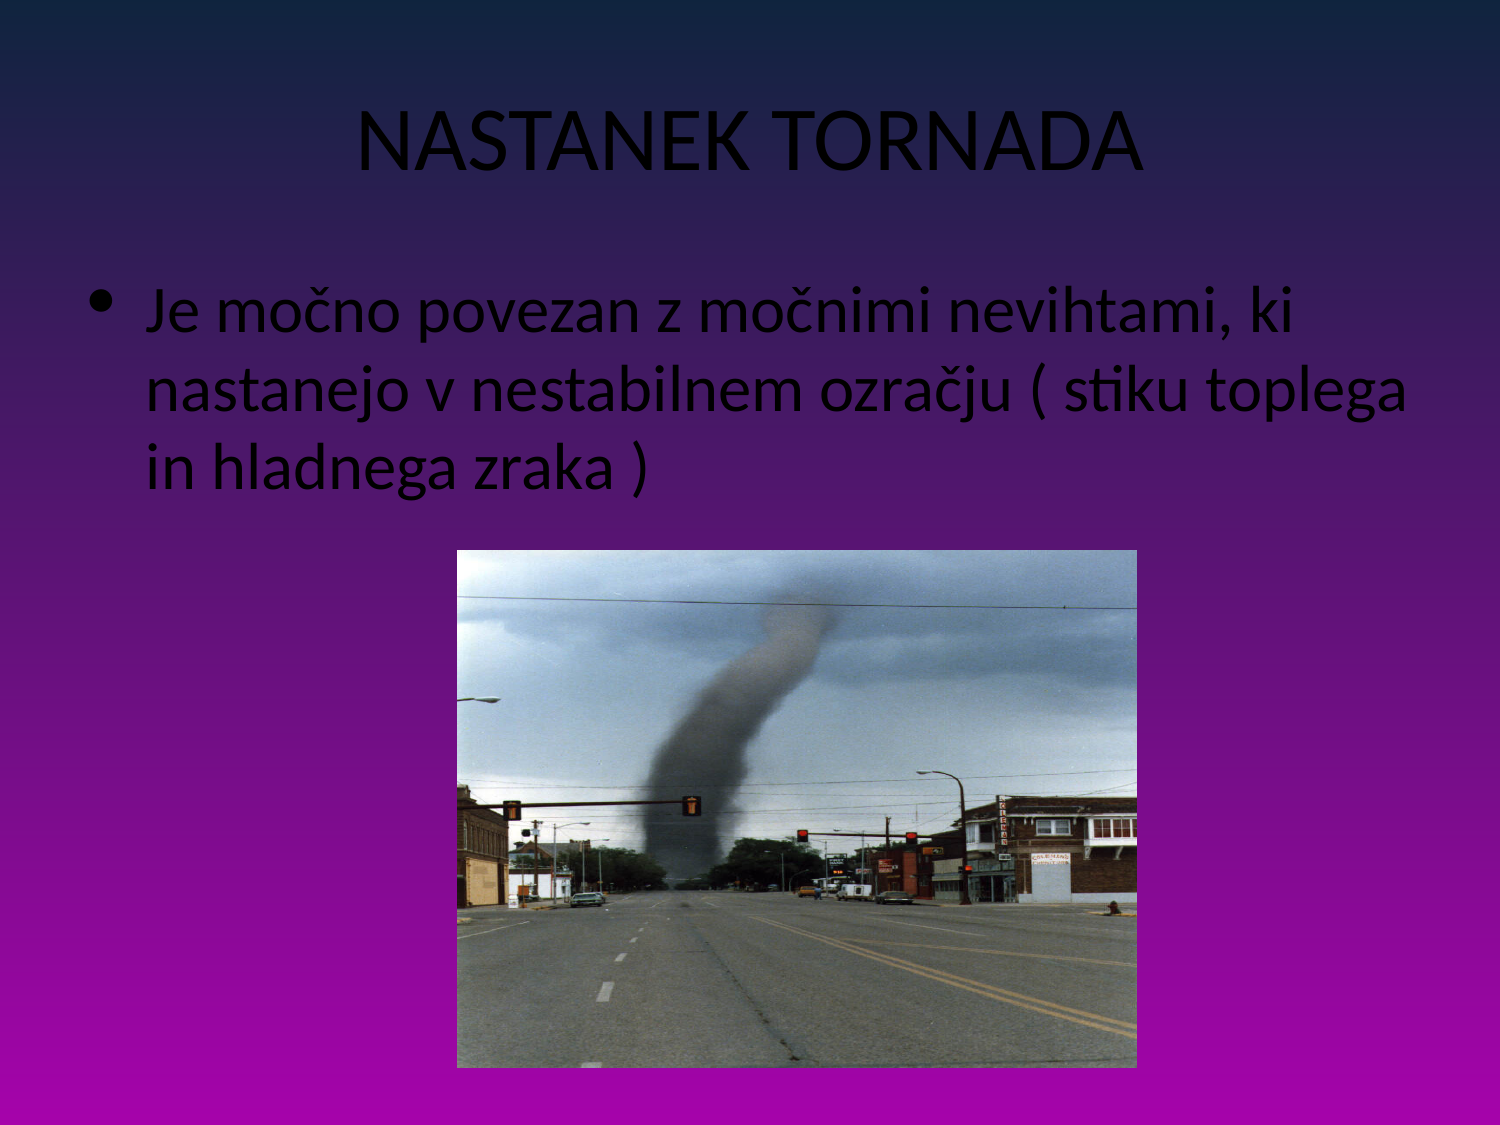

# NASTANEK TORNADA
Je močno povezan z močnimi nevihtami, ki nastanejo v nestabilnem ozračju ( stiku toplega in hladnega zraka )‏